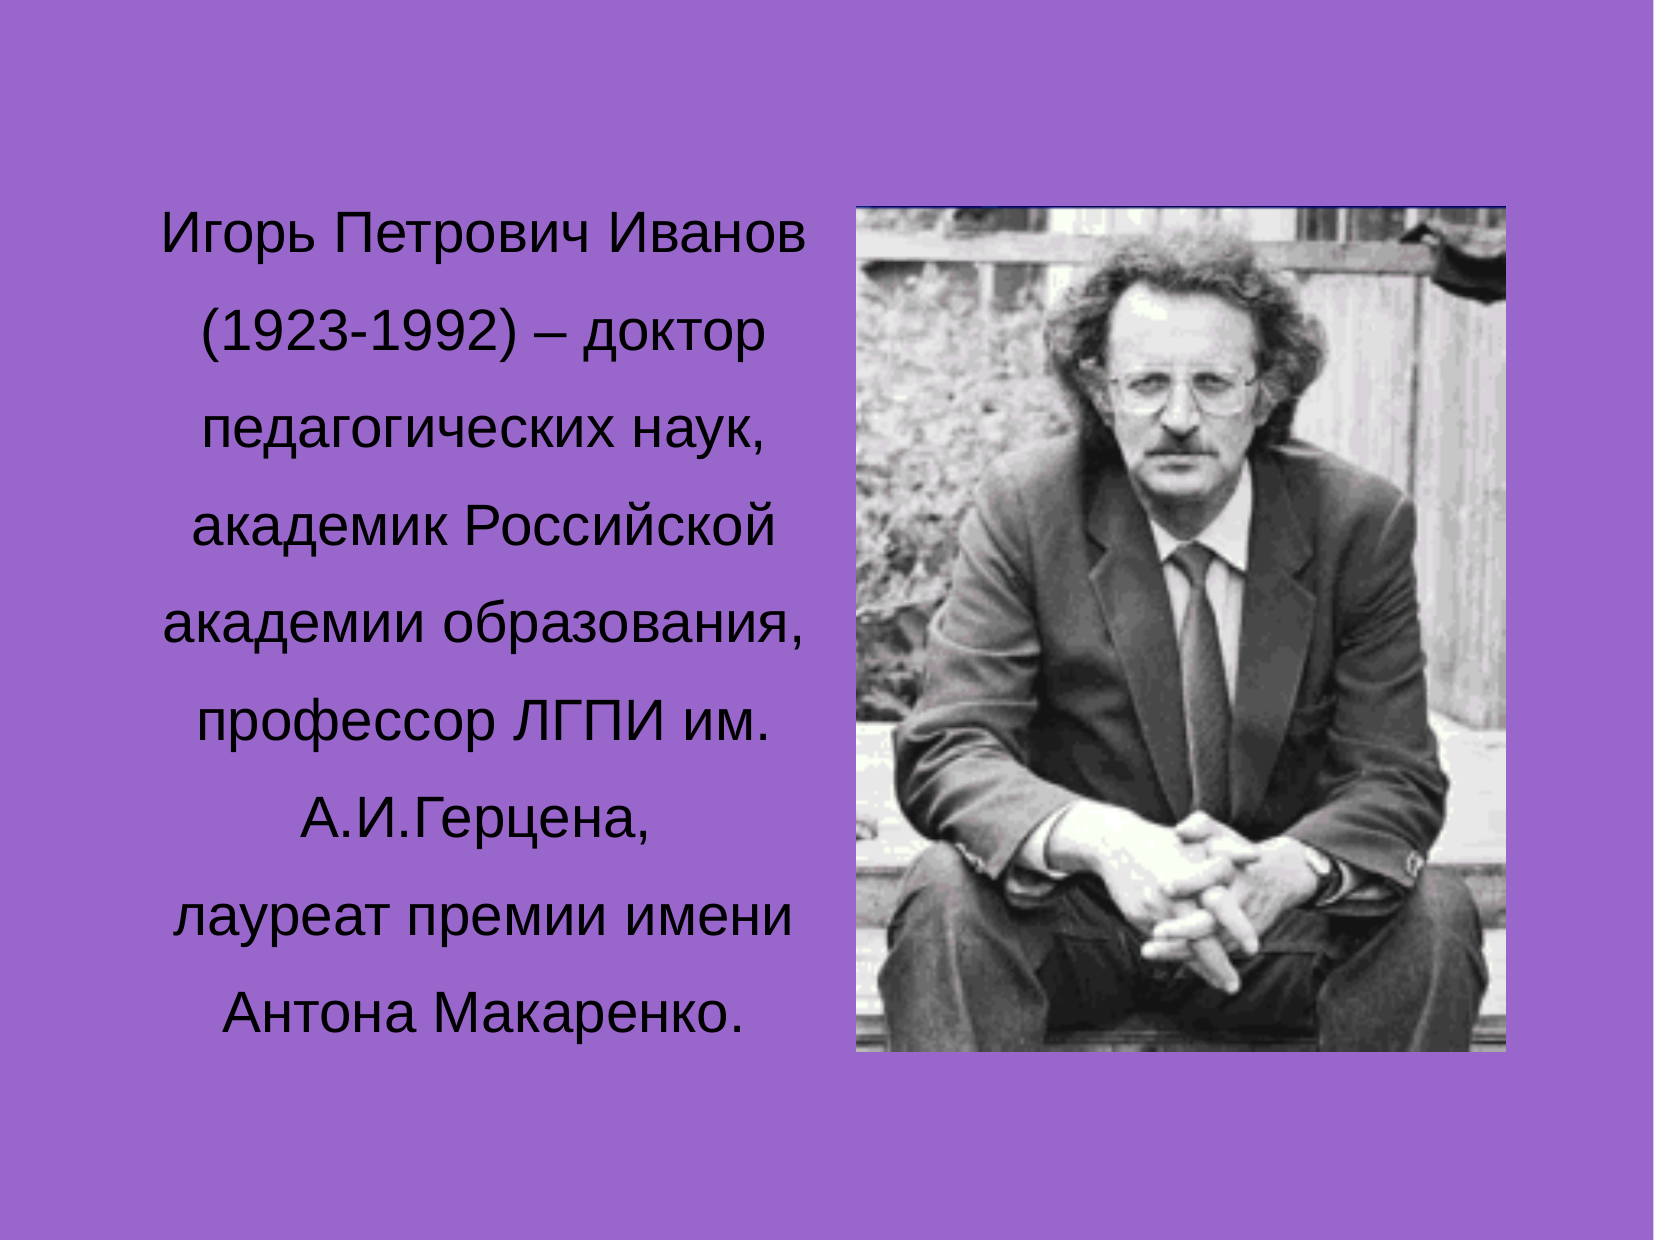

Игорь Петрович Иванов (1923-1992) – доктор педагогических наук, академик Российской академии образования, профессор ЛГПИ им. А.И.Герцена,
лауреат премии имени Антона Макаренко.